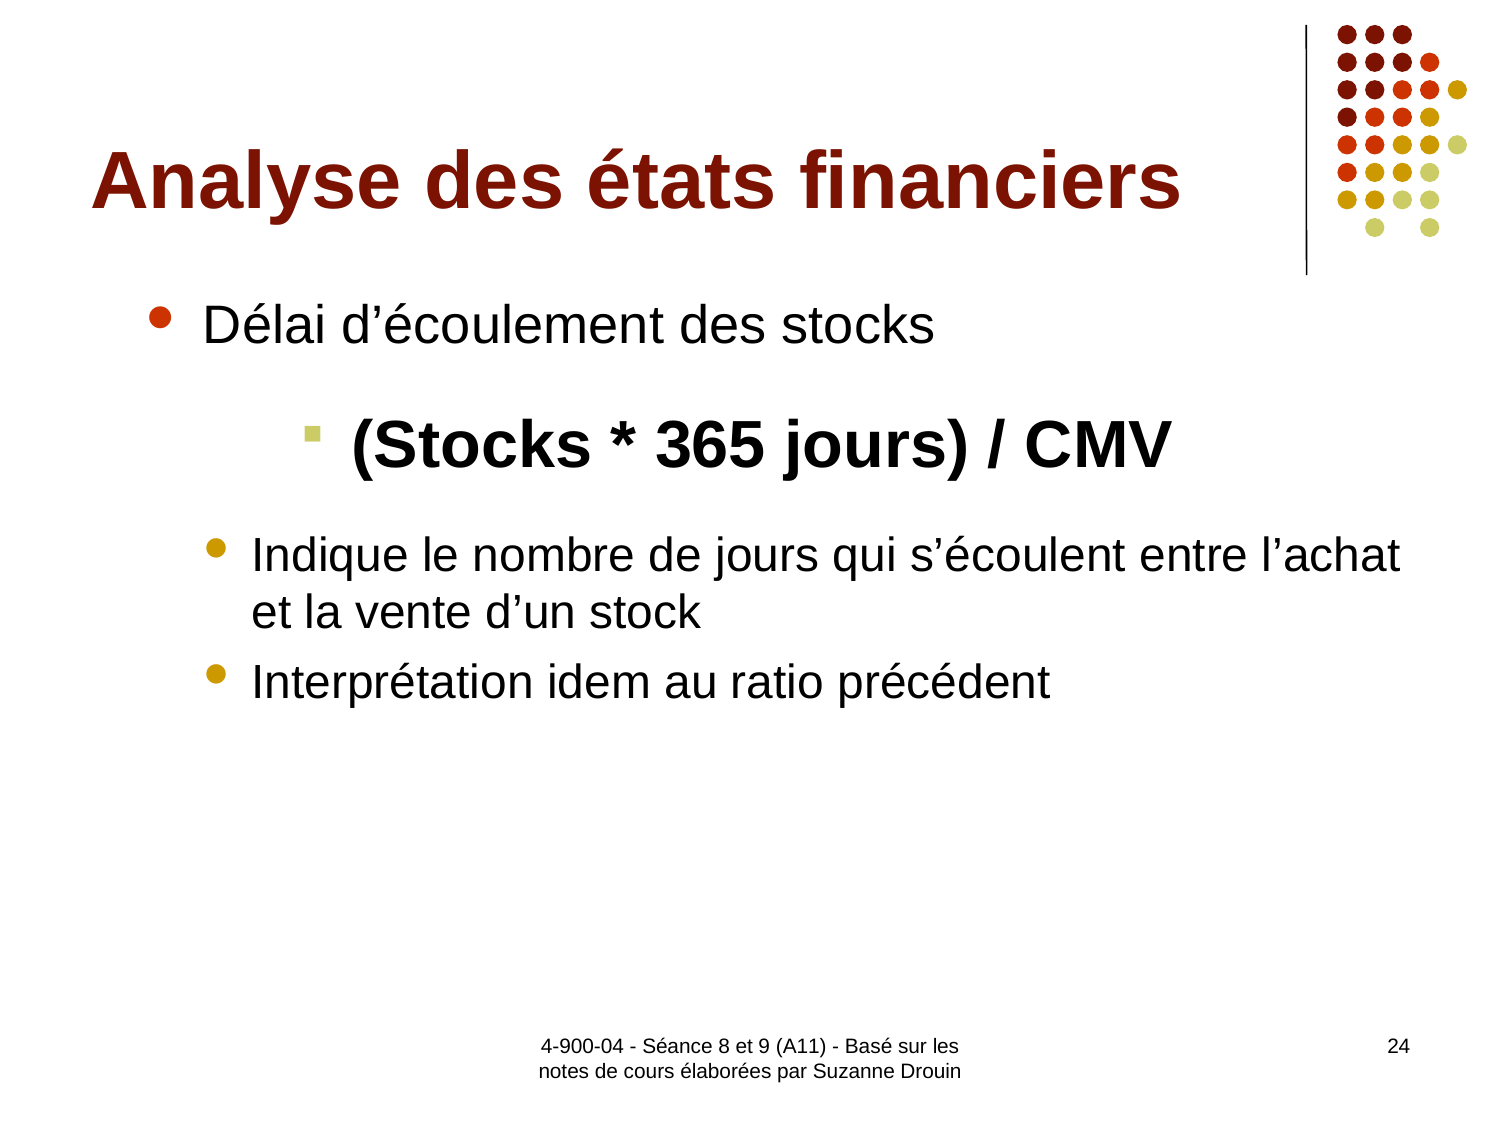

Analyse des états financiers
Délai d’écoulement des stocks
(Stocks * 365 jours) / CMV
Indique le nombre de jours qui s’écoulent entre l’achat et la vente d’un stock
Interprétation idem au ratio précédent
4-900-04 - Séance 8 et 9 (A11) - Basé sur les notes de cours élaborées par Suzanne Drouin